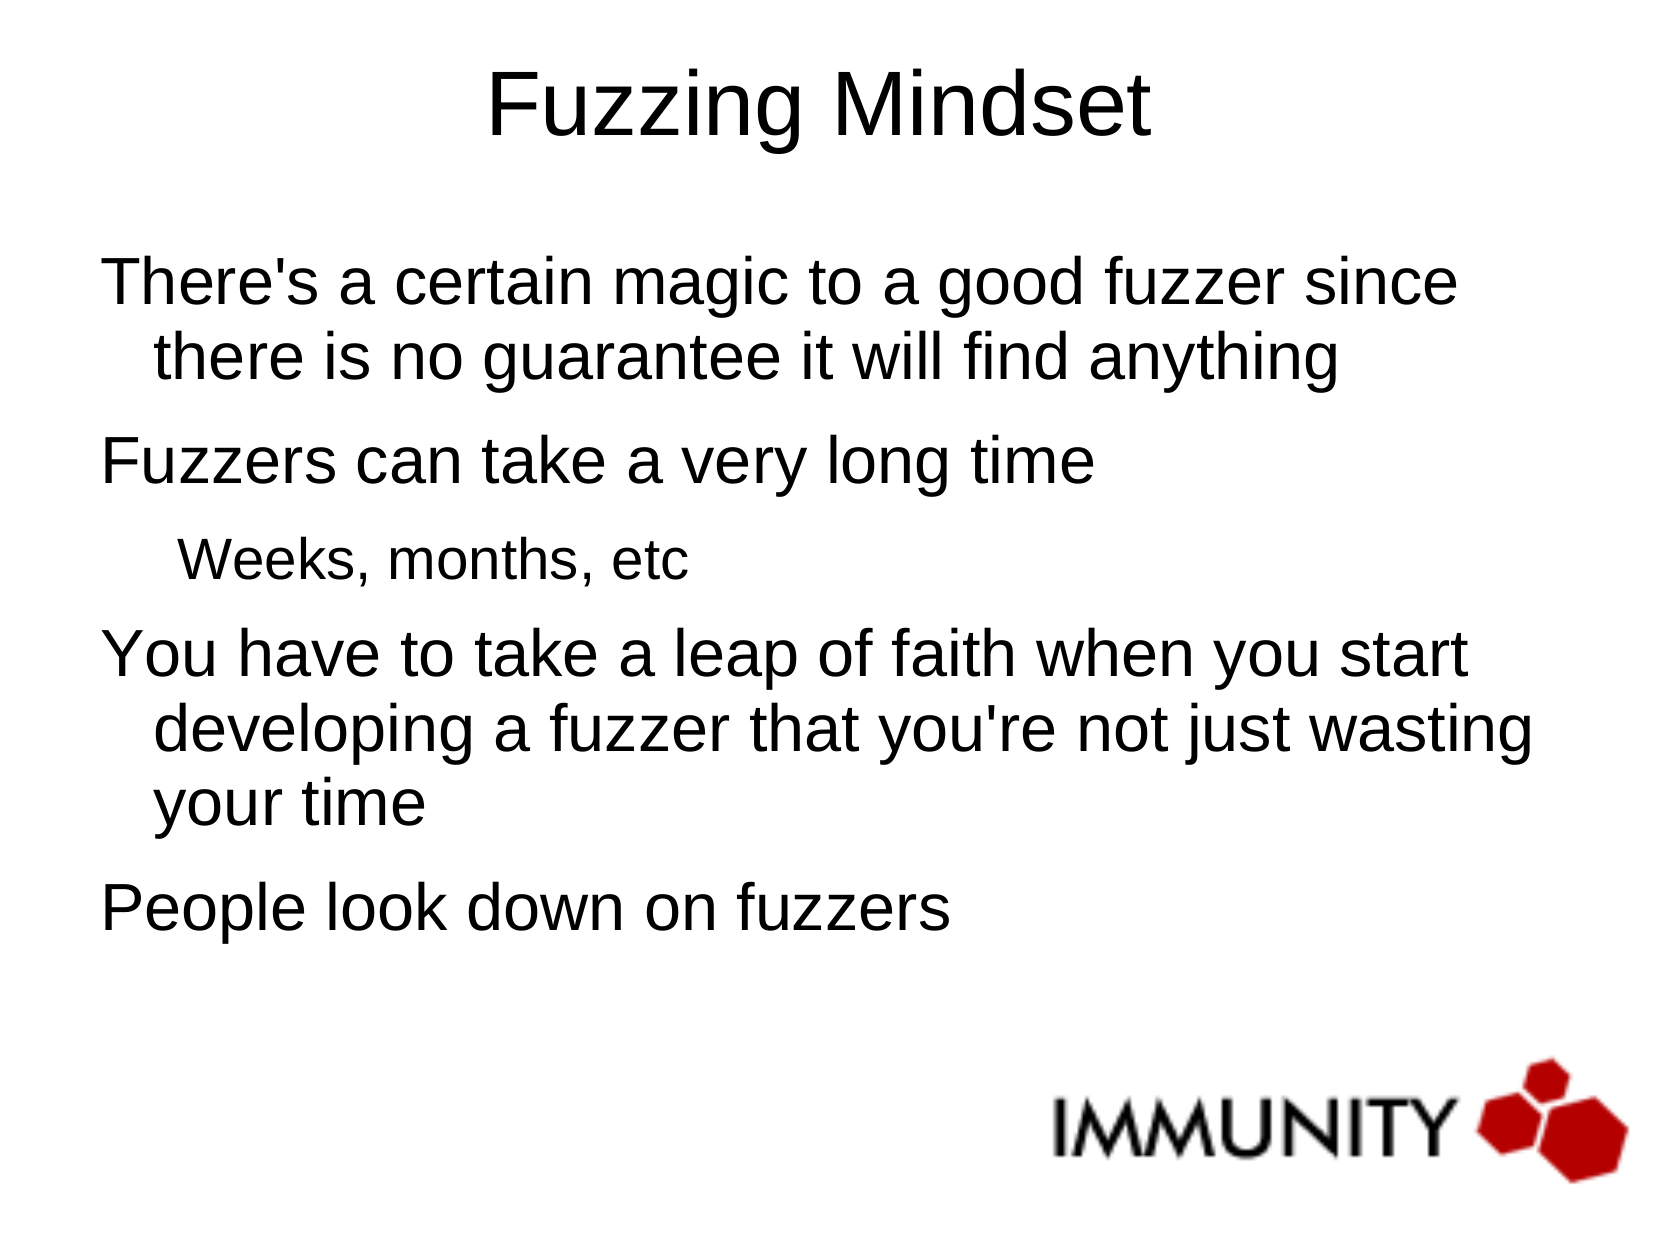

# Fuzzing Mindset
There's a certain magic to a good fuzzer since there is no guarantee it will find anything
Fuzzers can take a very long time
Weeks, months, etc
You have to take a leap of faith when you start developing a fuzzer that you're not just wasting your time
People look down on fuzzers